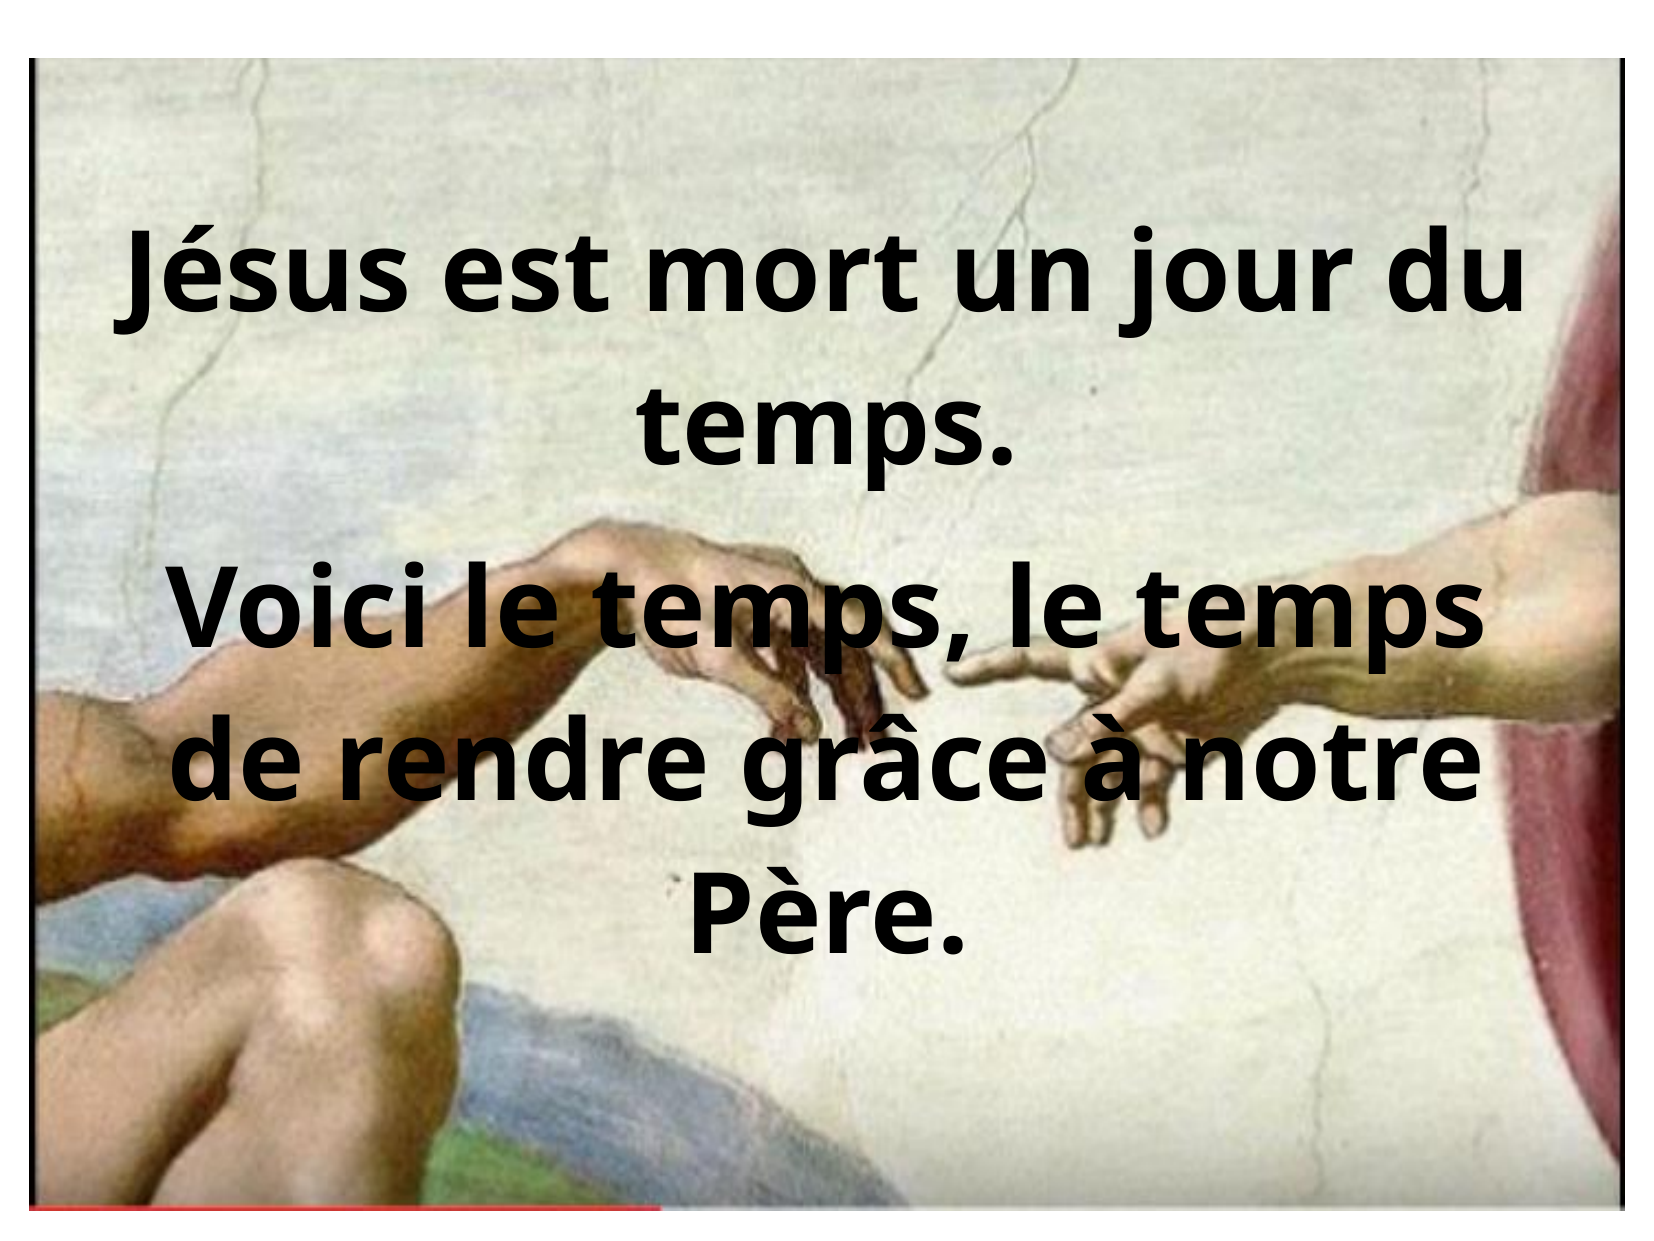

# Jésus est mort un jour du temps.
Voici le temps, le temps de rendre grâce à notre Père.